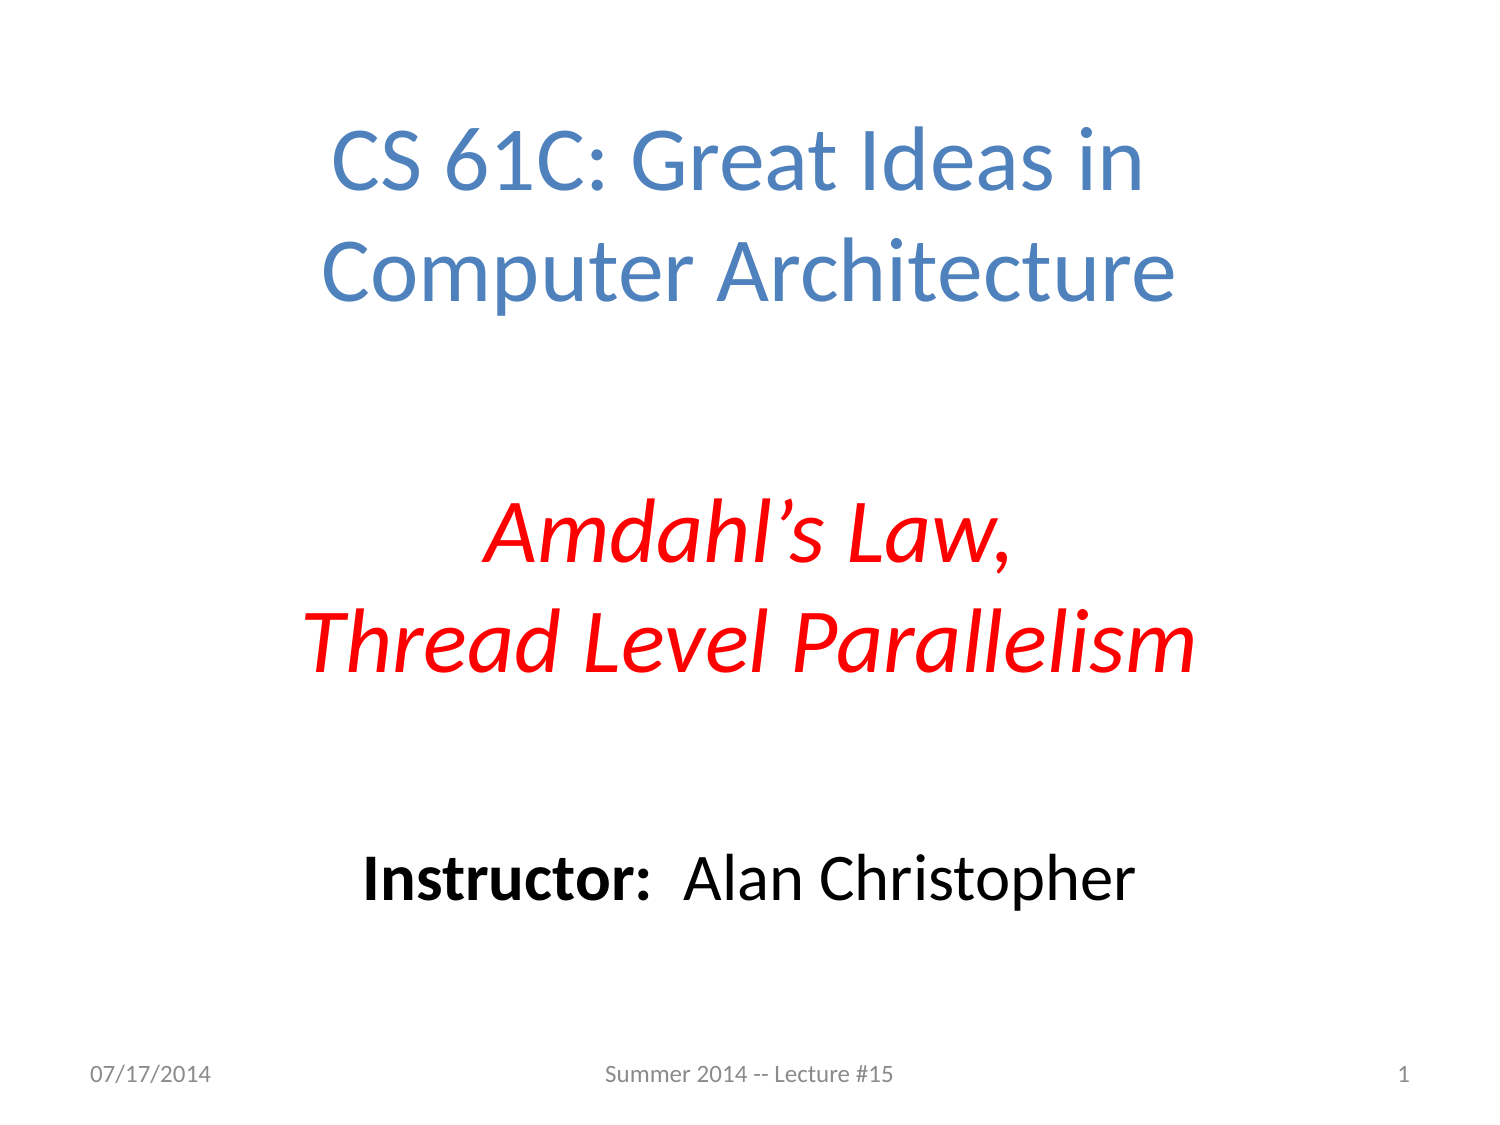

CS 61C: Great Ideas in
Computer Architecture
Amdahl’s Law,
Thread Level Parallelism
# Instructor: Alan Christopher
07/17/2014
Summer 2014 -- Lecture #15